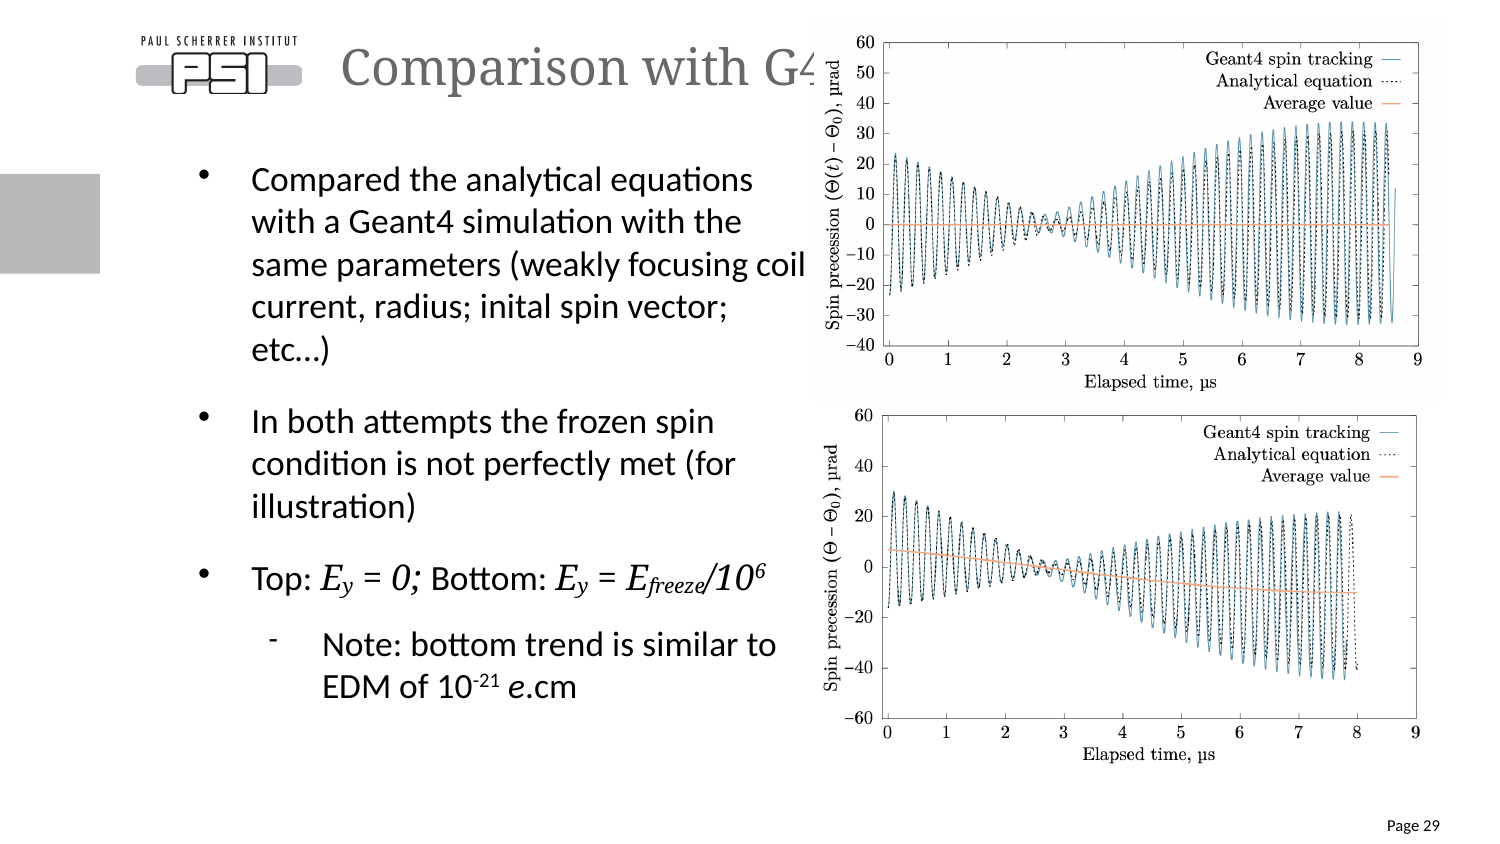

Comparison with G4
# Compared the analytical equations with a Geant4 simulation with the same parameters (weakly focusing coil current, radius; inital spin vector; etc…)
In both attempts the frozen spin condition is not perfectly met (for illustration)
Top: Ey = 0; Bottom: Ey = Efreeze/106
Note: bottom trend is similar to EDM of 10-21 e.cm
Page